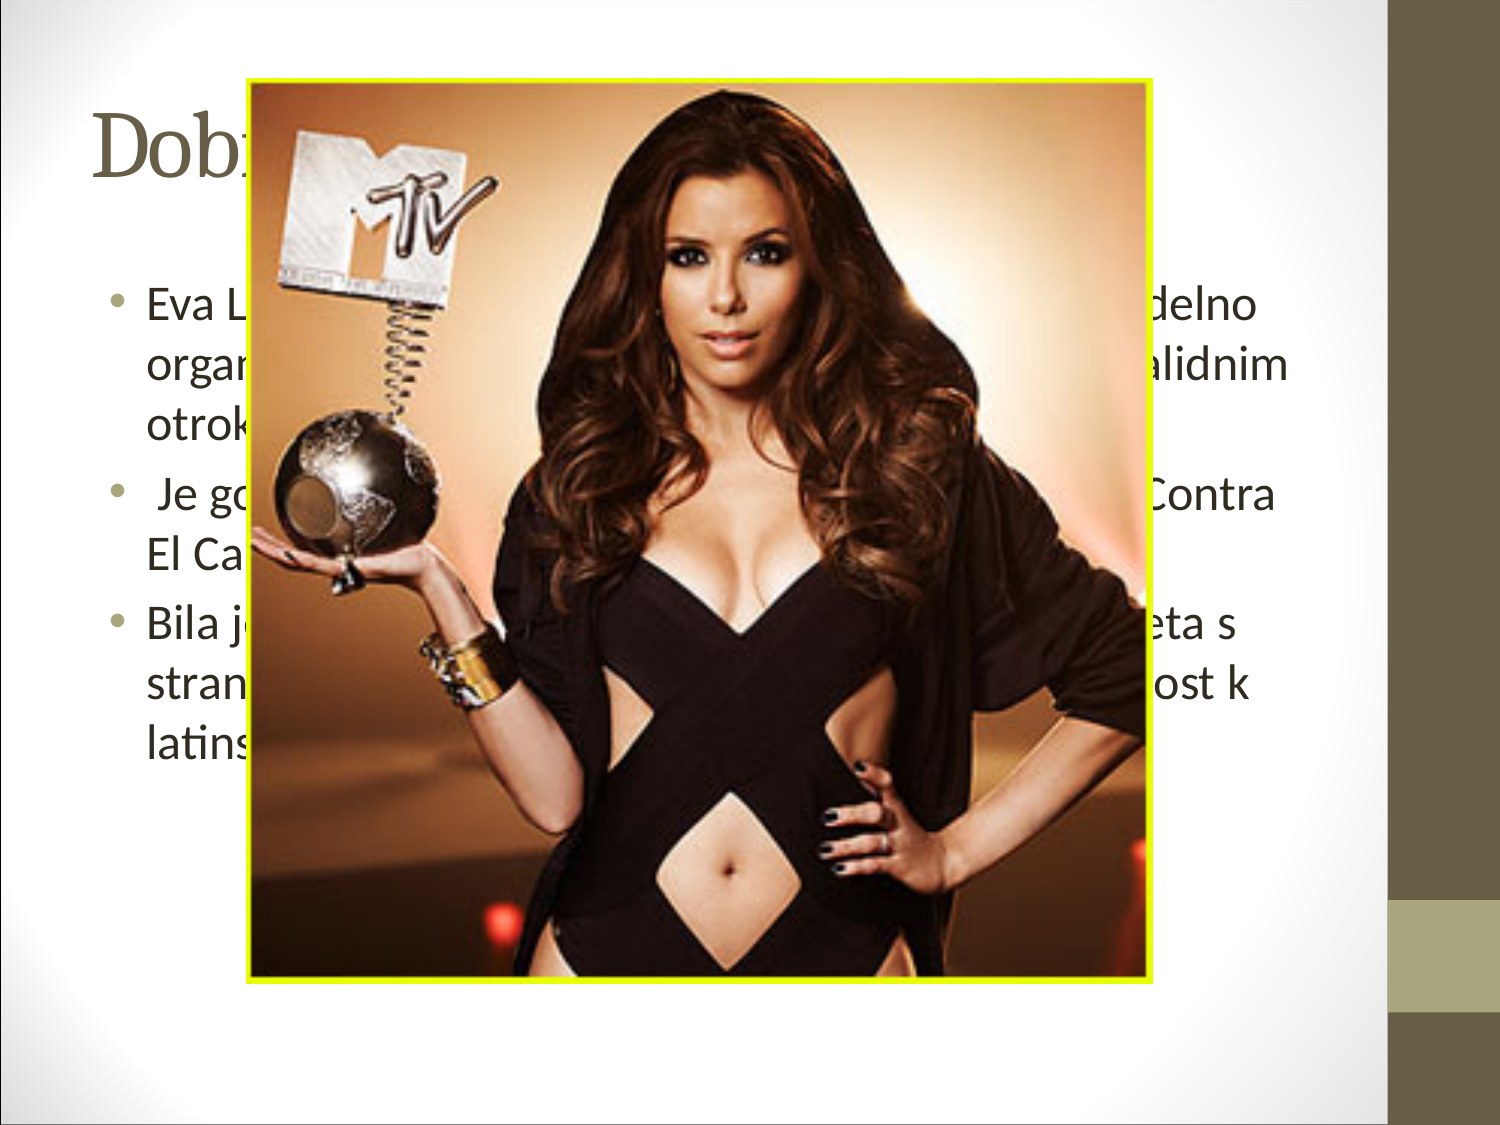

# Dobrodelnost
Eva Longoria Parker je leta 2006 ustanovila dobrodelno organizacijo Eva's Heroes, ki pomaga razvojno invalidnim otrokom.
 Je govornica za dobrodelno organizacijo PADRES Contra El Cancer.
Bila je tudi bila imenovana za dobrodelno osebo leta s strani revije Hollywood Reporter za njeno zavezanost k latinskim Američanom in pomoč skupnosti.